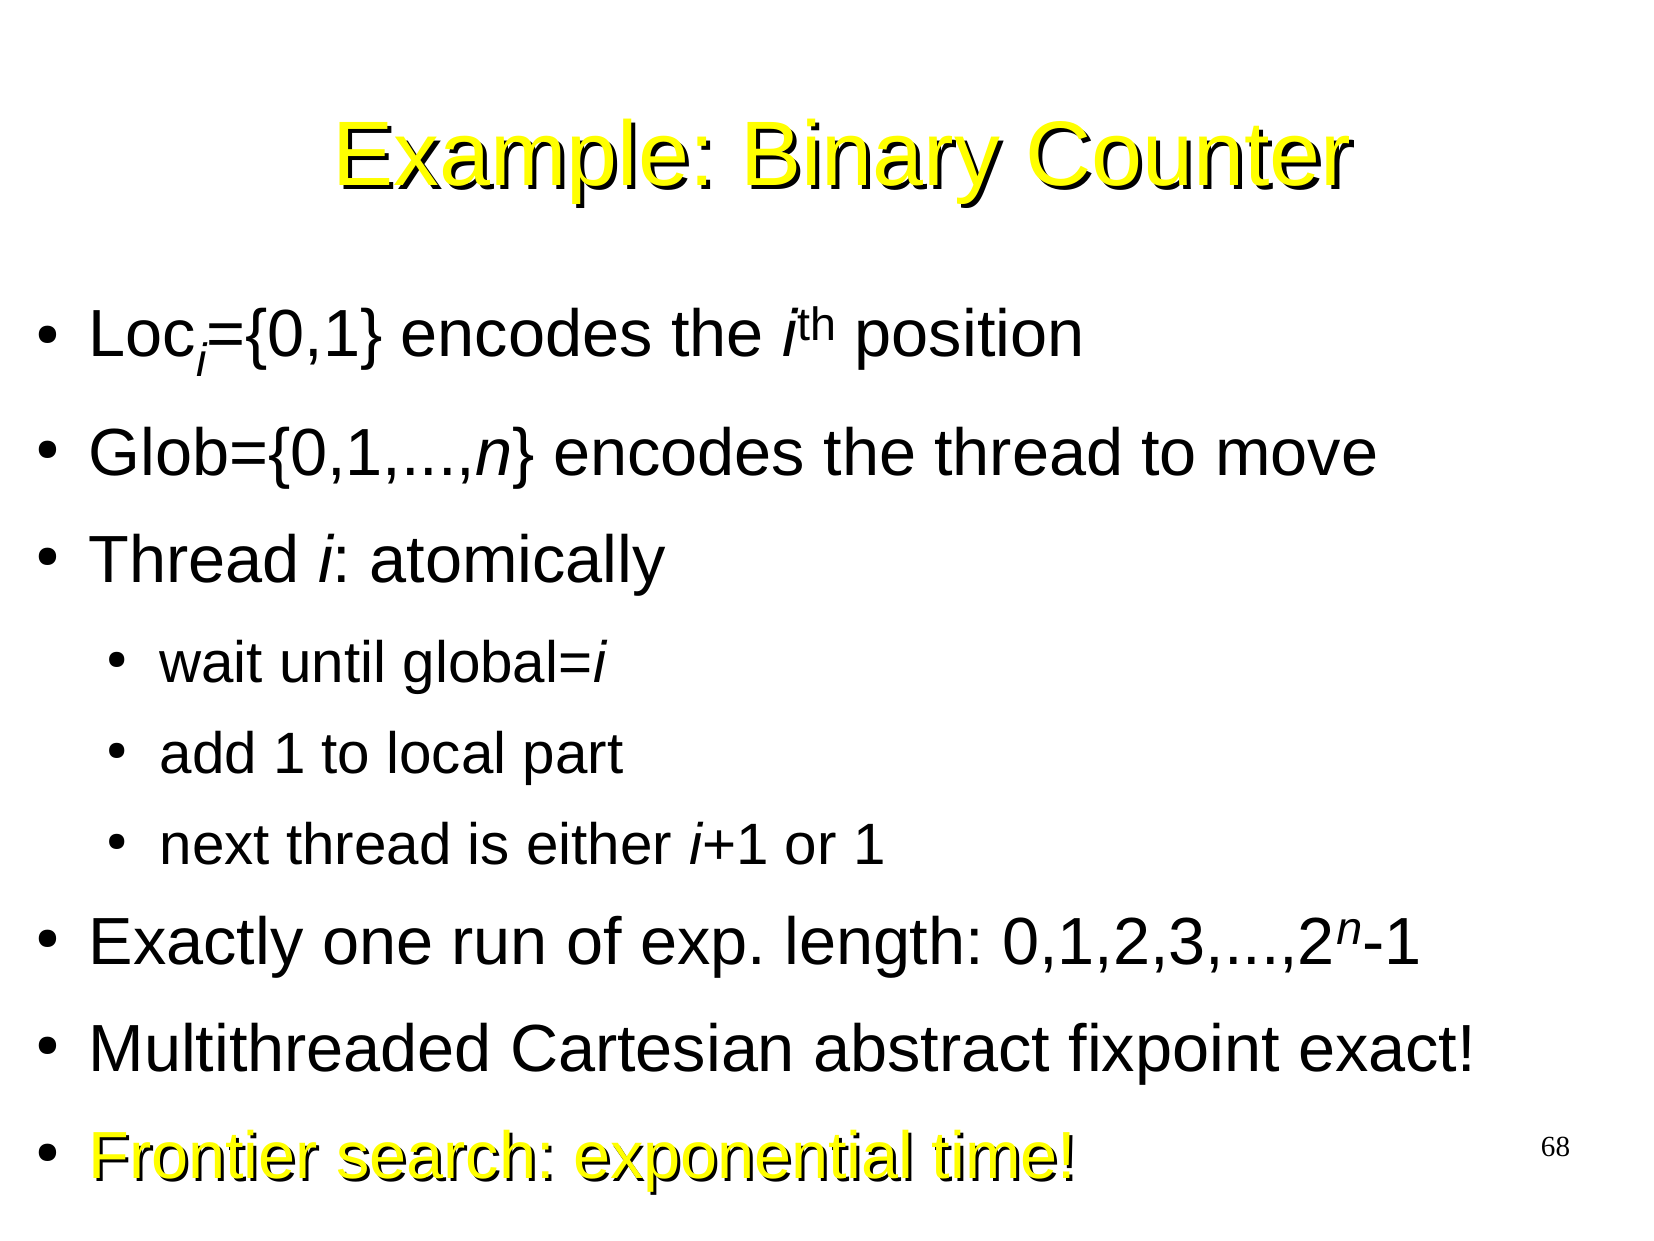

# Example: Binary Counter
Loci={0,1} encodes the ith position
Glob={0,1,...,n} encodes the thread to move
Thread i: atomically
wait until global=i
add 1 to local part
next thread is either i+1 or 1
Exactly one run of exp. length: 0,1,2,3,...,2n-1
Multithreaded Cartesian abstract fixpoint exact!
Frontier search: exponential time!
68